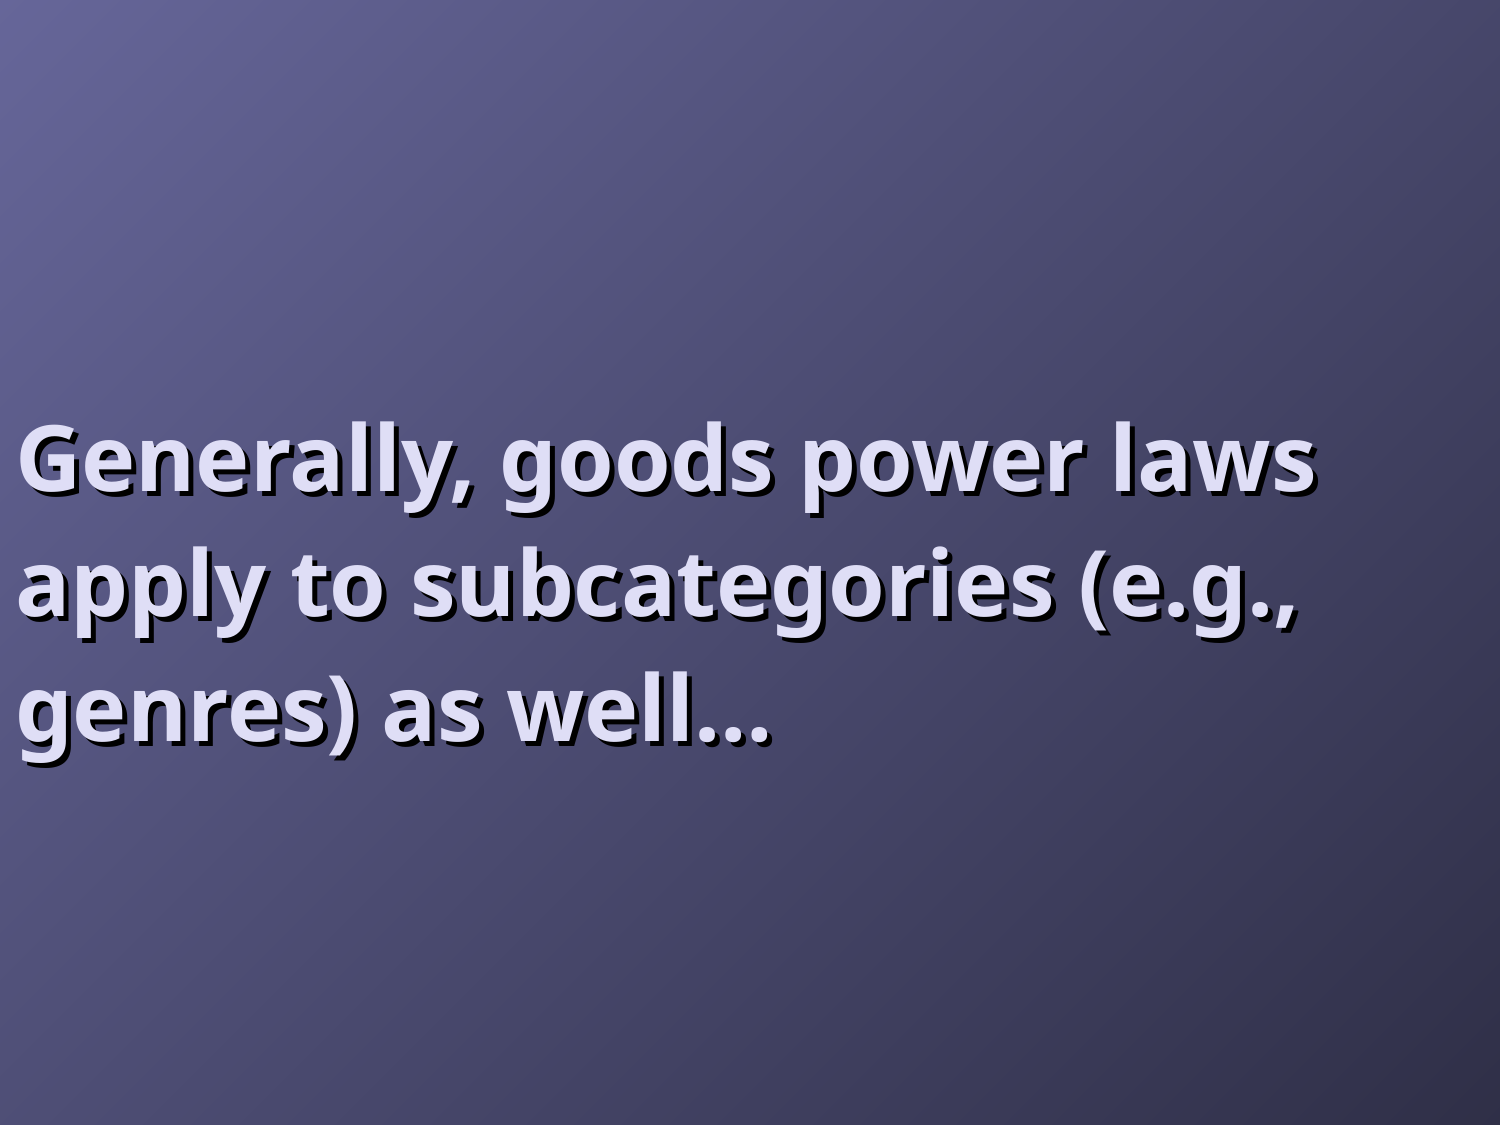

# Generally, goods power laws apply to subcategories (e.g., genres) as well…